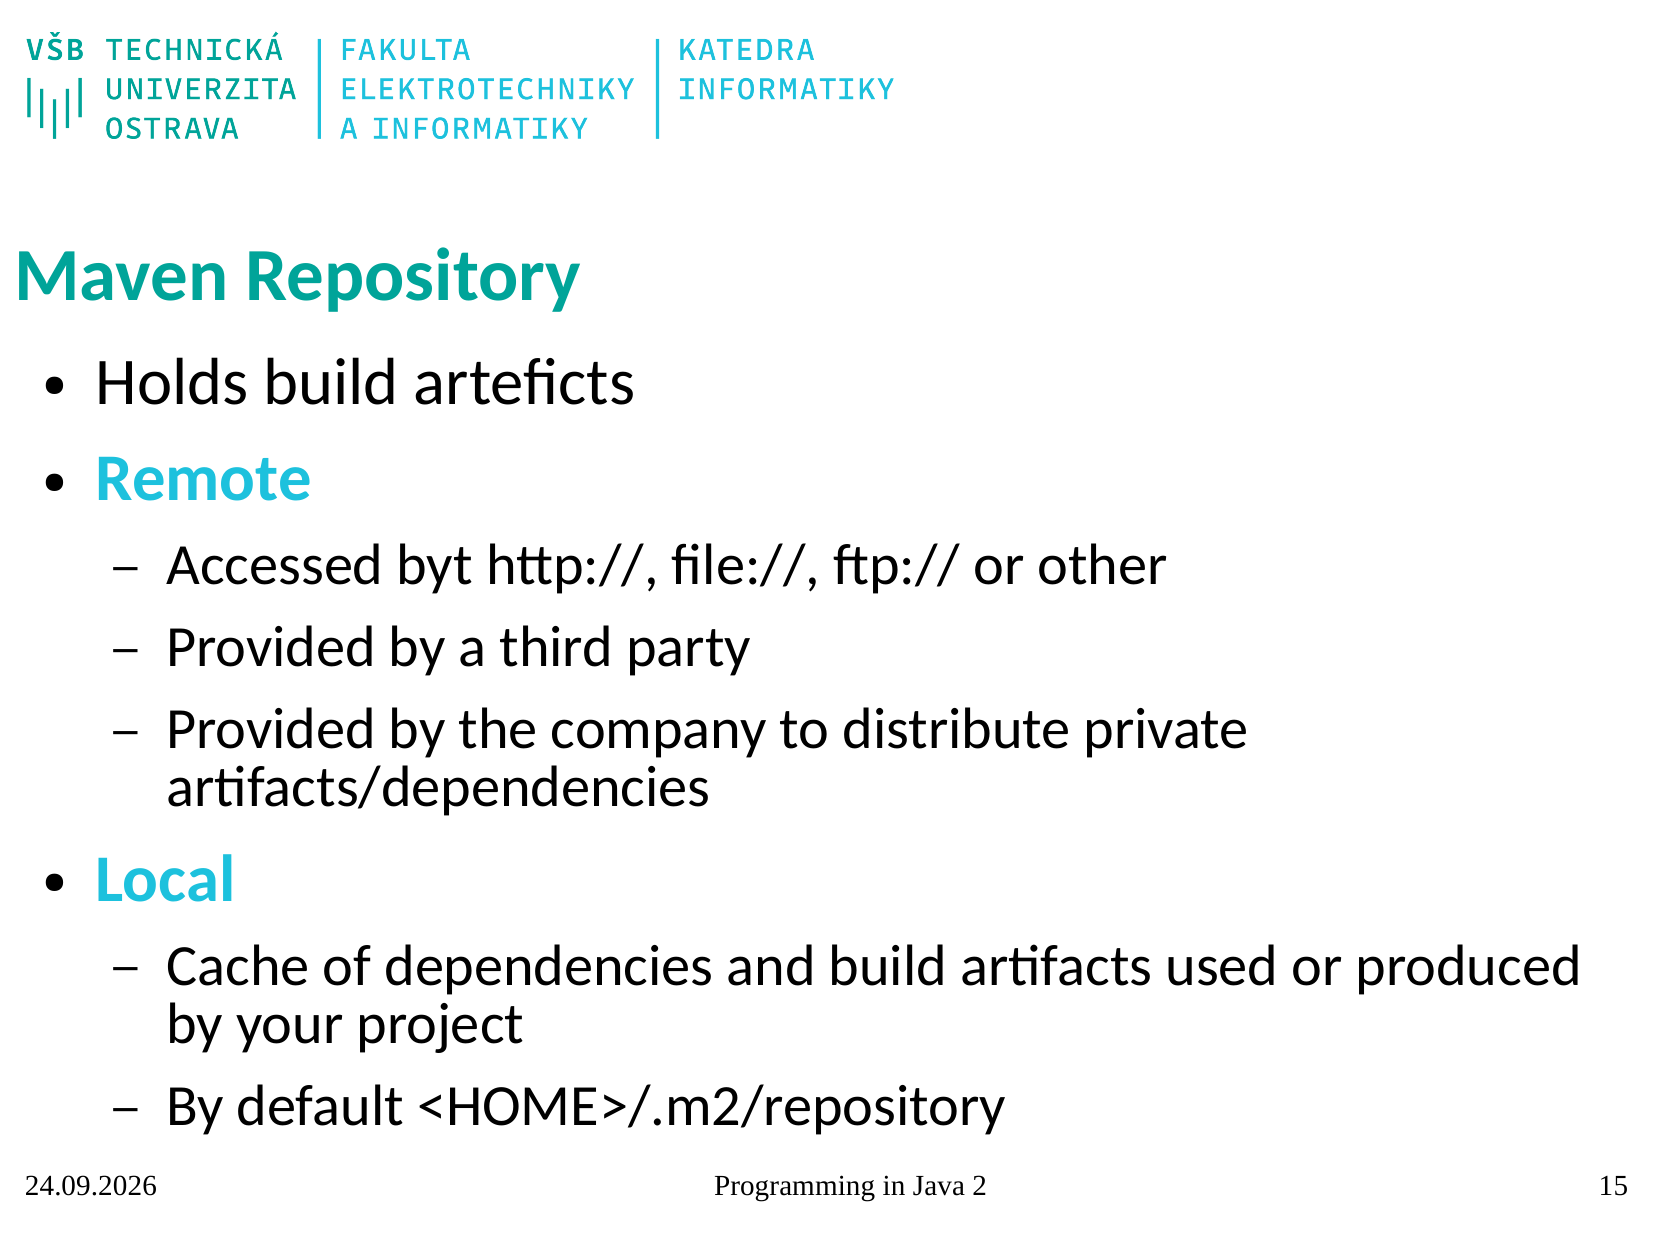

Maven Repository
# Holds build arteficts
Remote
Accessed byt http://, file://, ftp:// or other
Provided by a third party
Provided by the company to distribute private artifacts/dependencies
Local
Cache of dependencies and build artifacts used or produced by your project
By default <HOME>/.m2/repository
Programming in Java 2
15